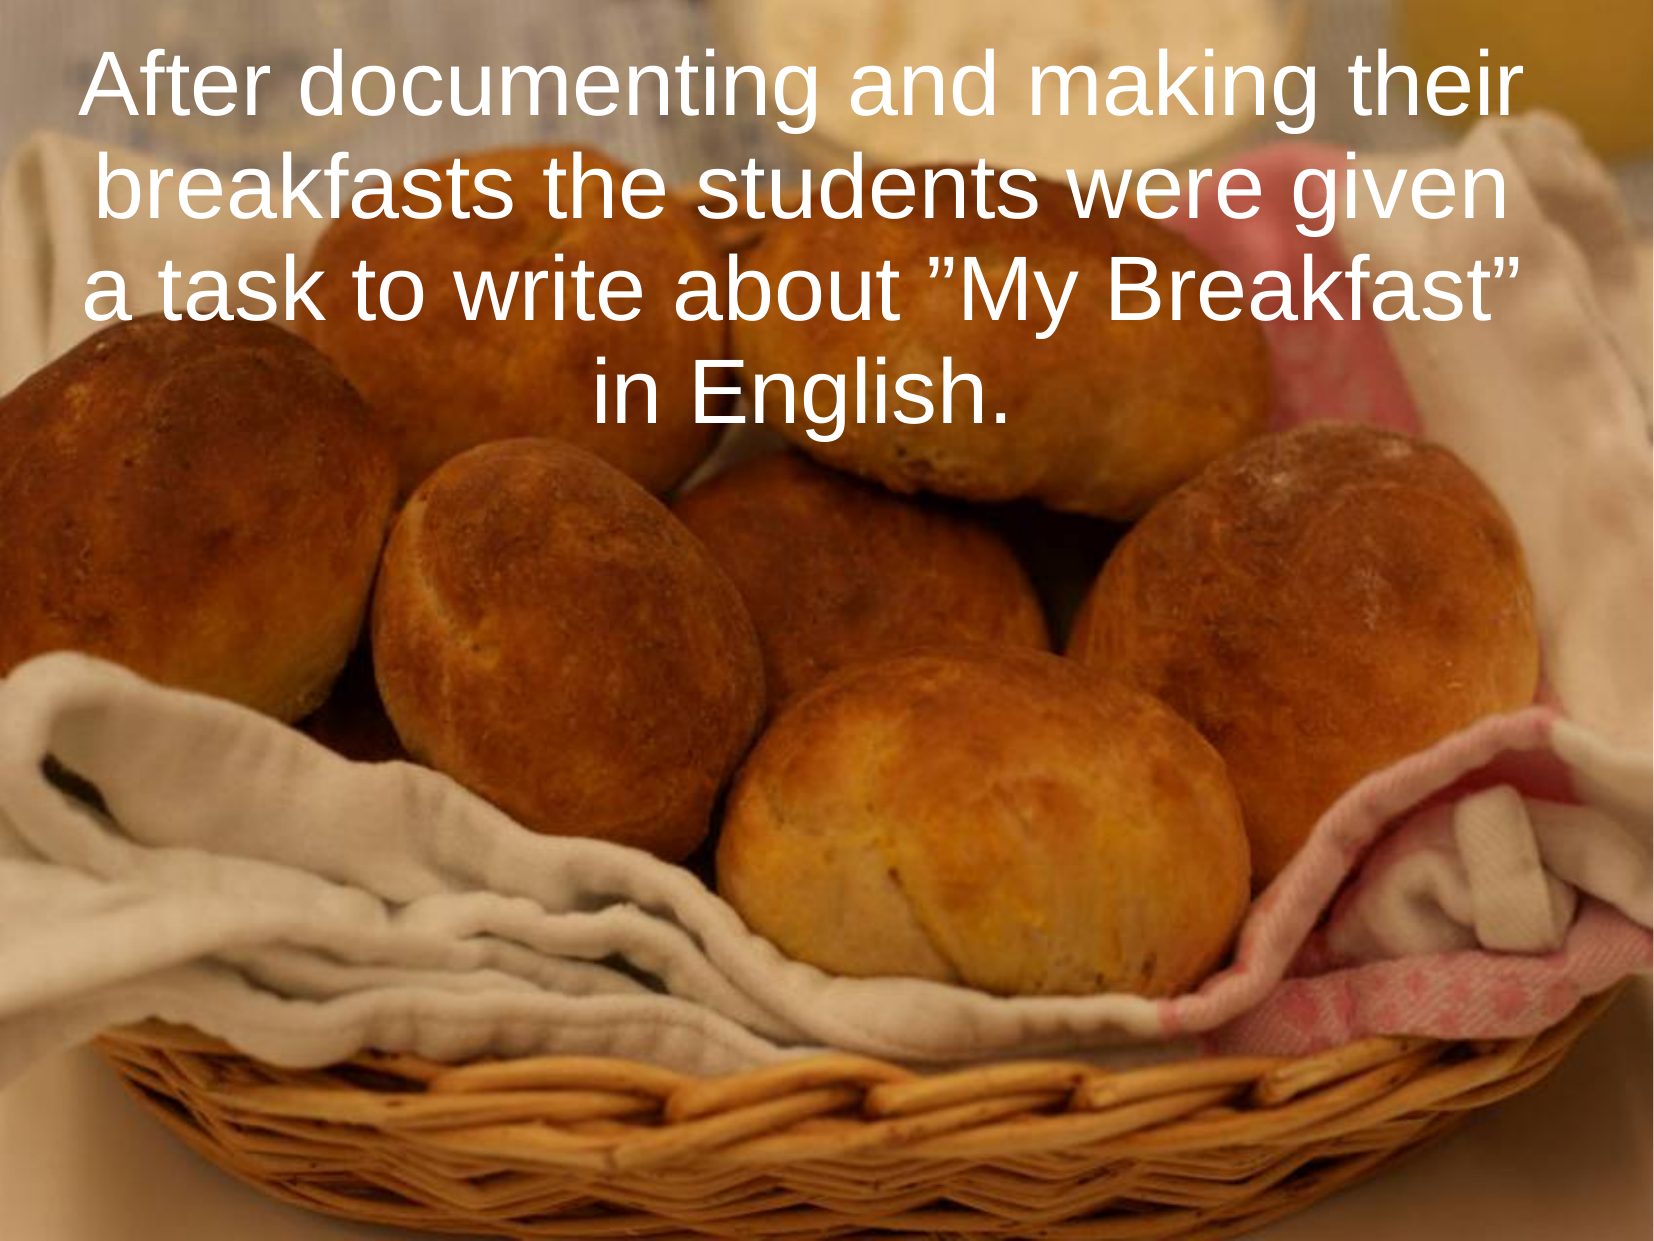

# After documenting and making their breakfasts the students were given a task to write about ”My Breakfast” in English.